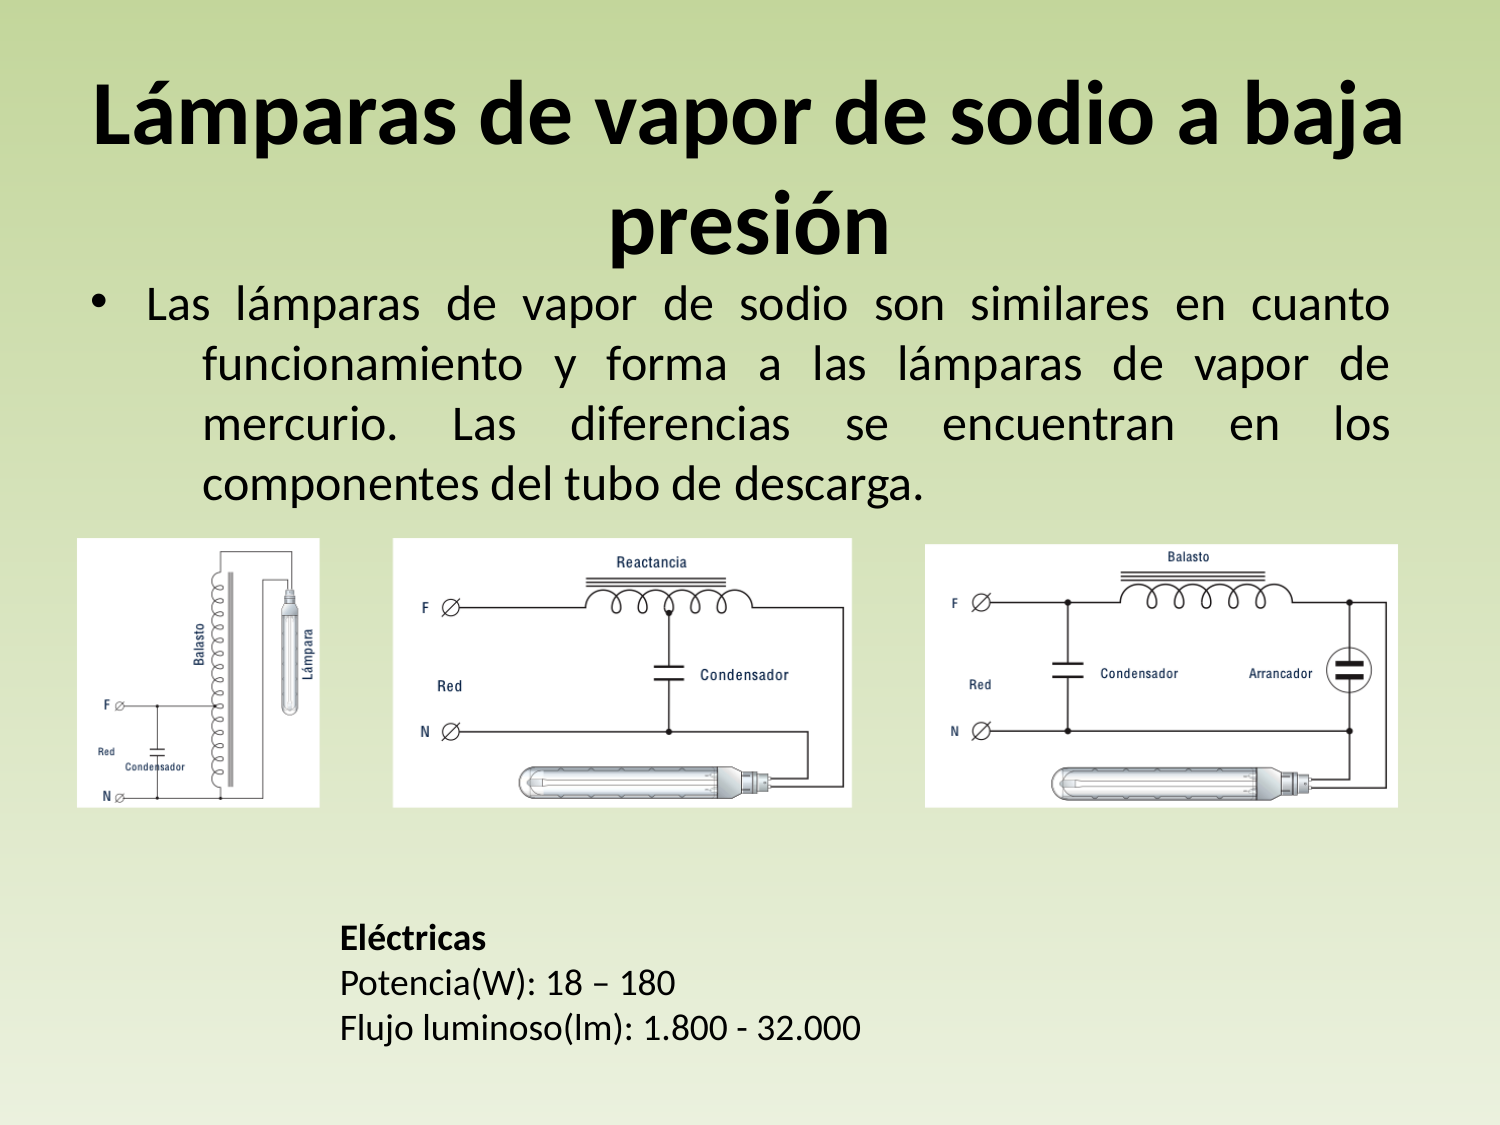

# Lámparas de vapor de sodio a baja presión
Las lámparas de vapor de sodio son similares en cuanto funcionamiento y forma a las lámparas de vapor de mercurio. Las diferencias se encuentran en los componentes del tubo de descarga.
Eléctricas
Potencia(W): 18 – 180
Flujo luminoso(lm): 1.800 - 32.000